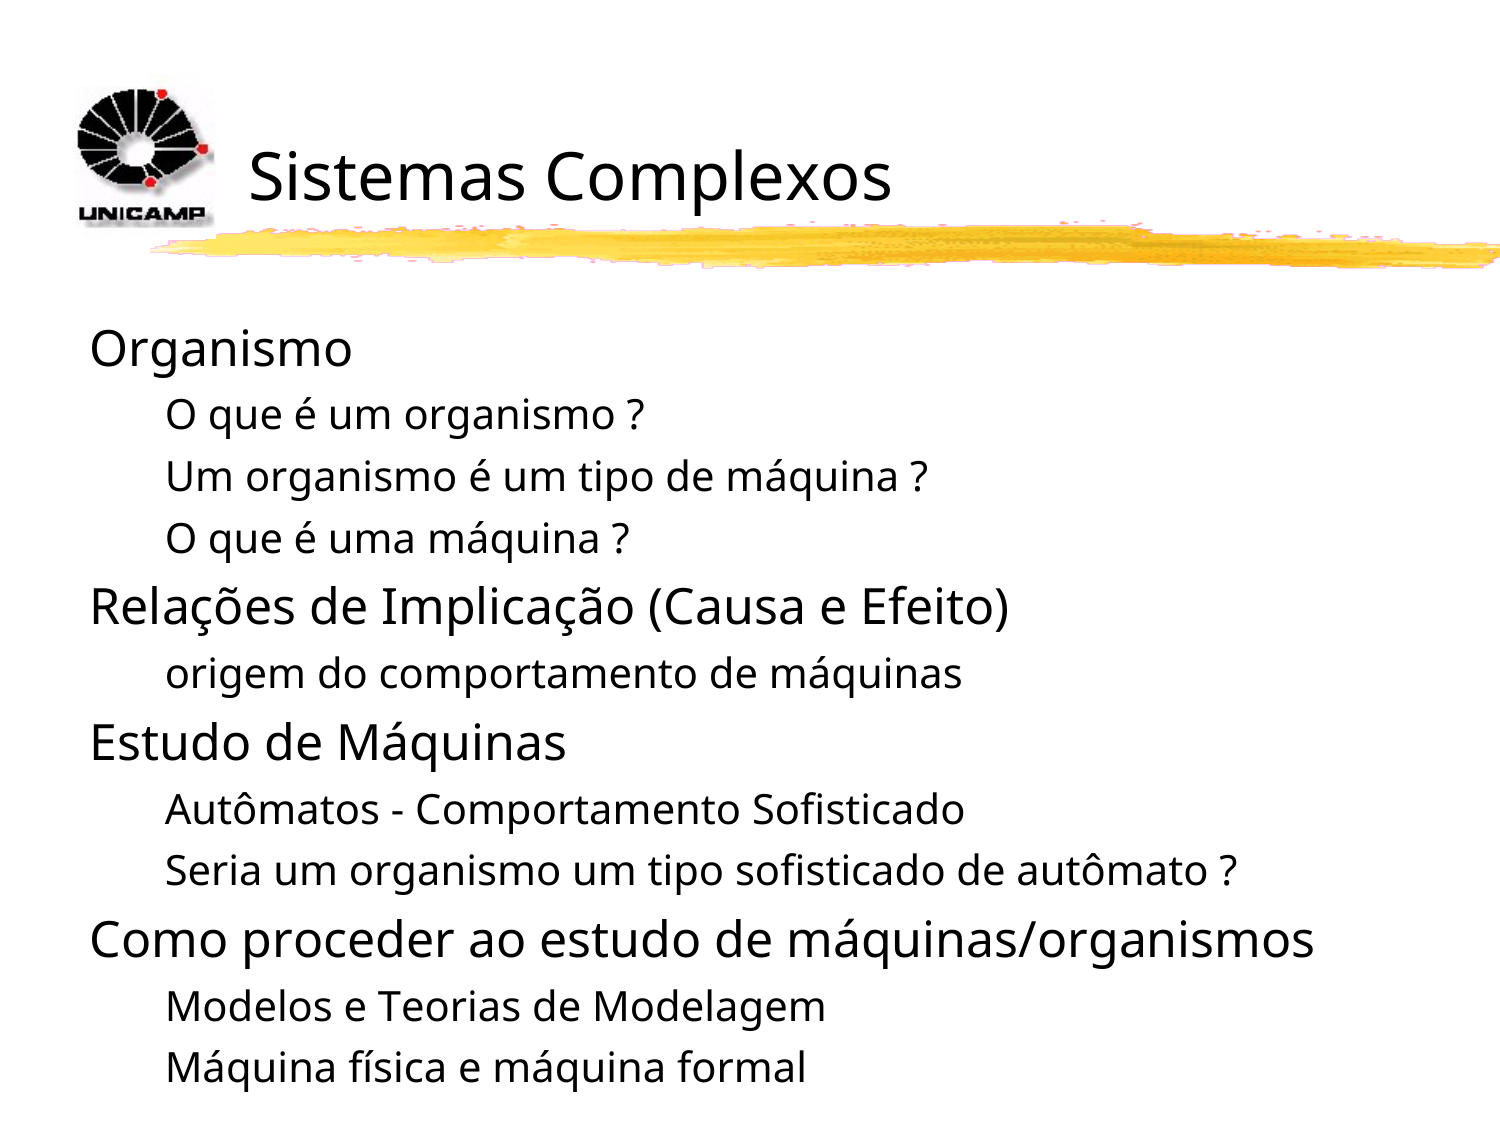

# Sistemas Complexos
Organismo
O que é um organismo ?
Um organismo é um tipo de máquina ?
O que é uma máquina ?
Relações de Implicação (Causa e Efeito)
origem do comportamento de máquinas
Estudo de Máquinas
Autômatos - Comportamento Sofisticado
Seria um organismo um tipo sofisticado de autômato ?
Como proceder ao estudo de máquinas/organismos
Modelos e Teorias de Modelagem
Máquina física e máquina formal